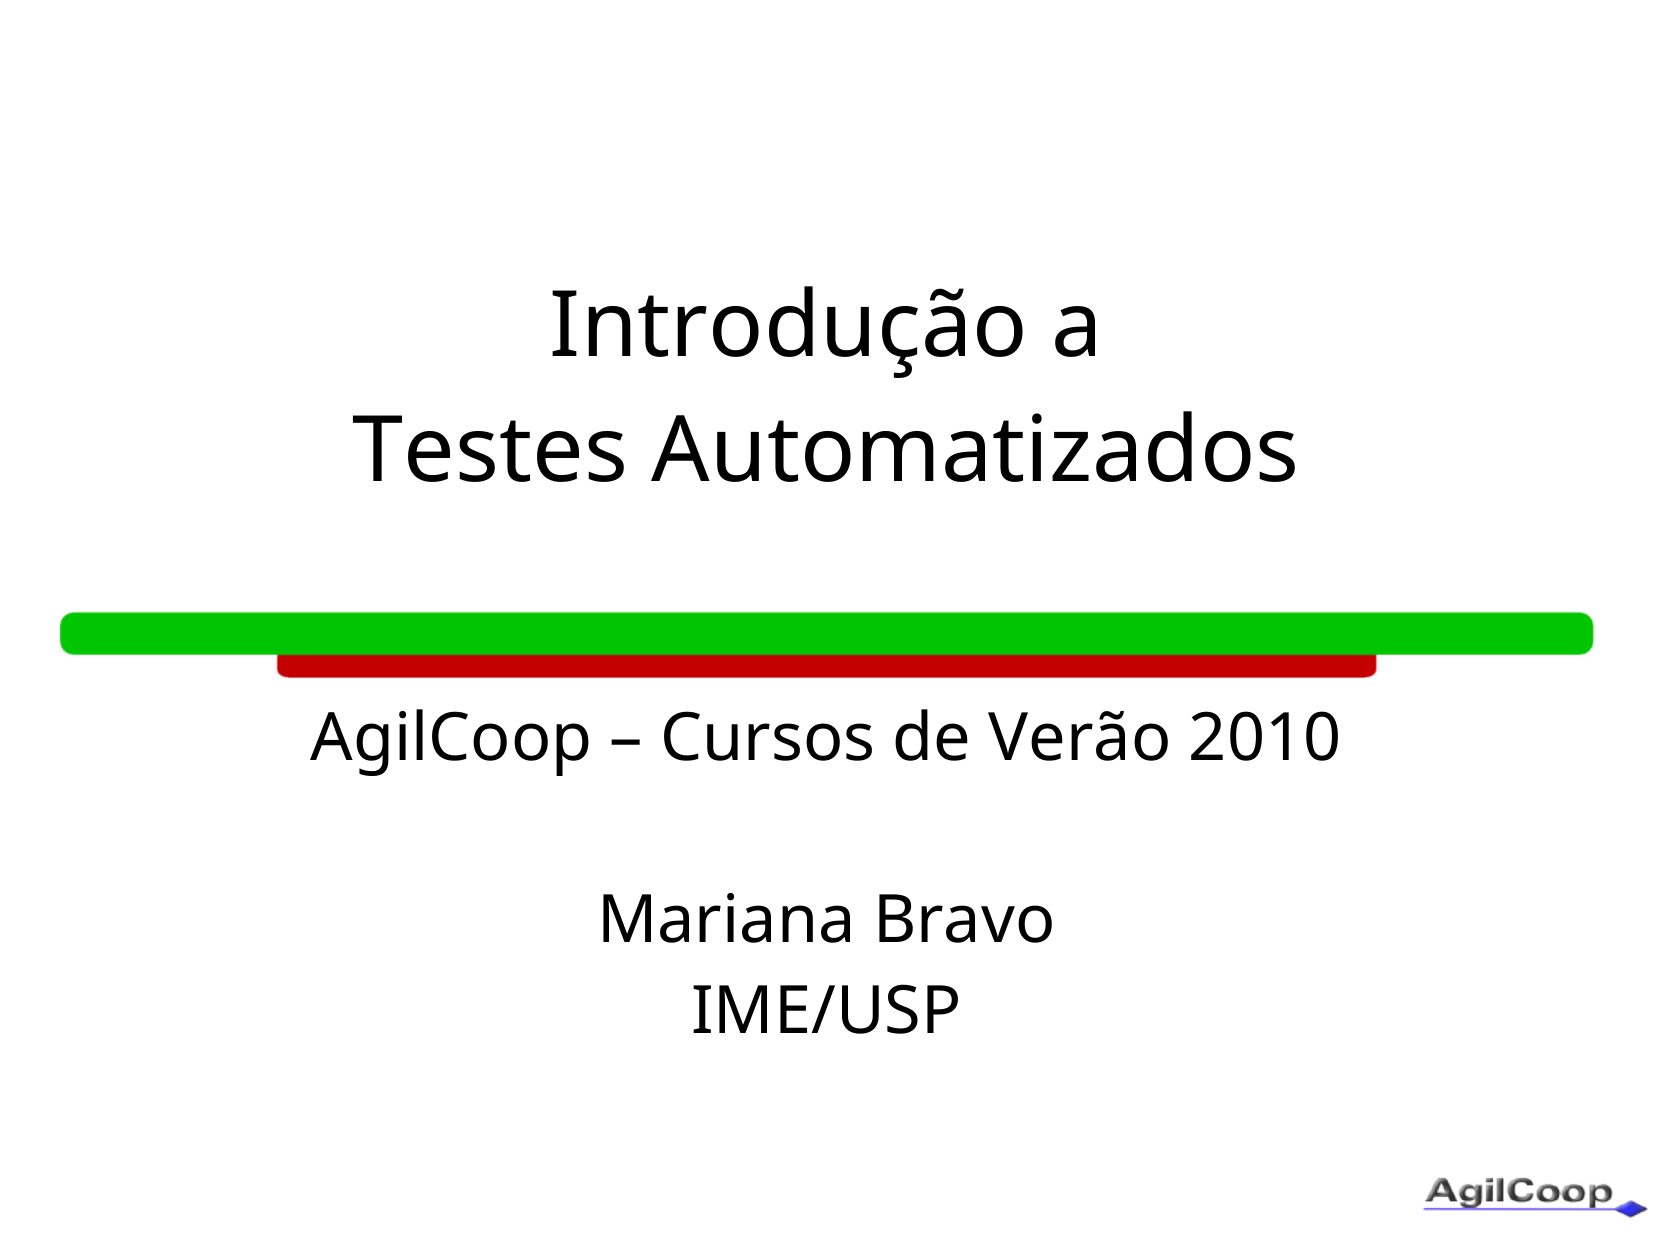

# Introdução a Testes Automatizados
AgilCoop – Cursos de Verão 2010
Mariana Bravo
IME/USP